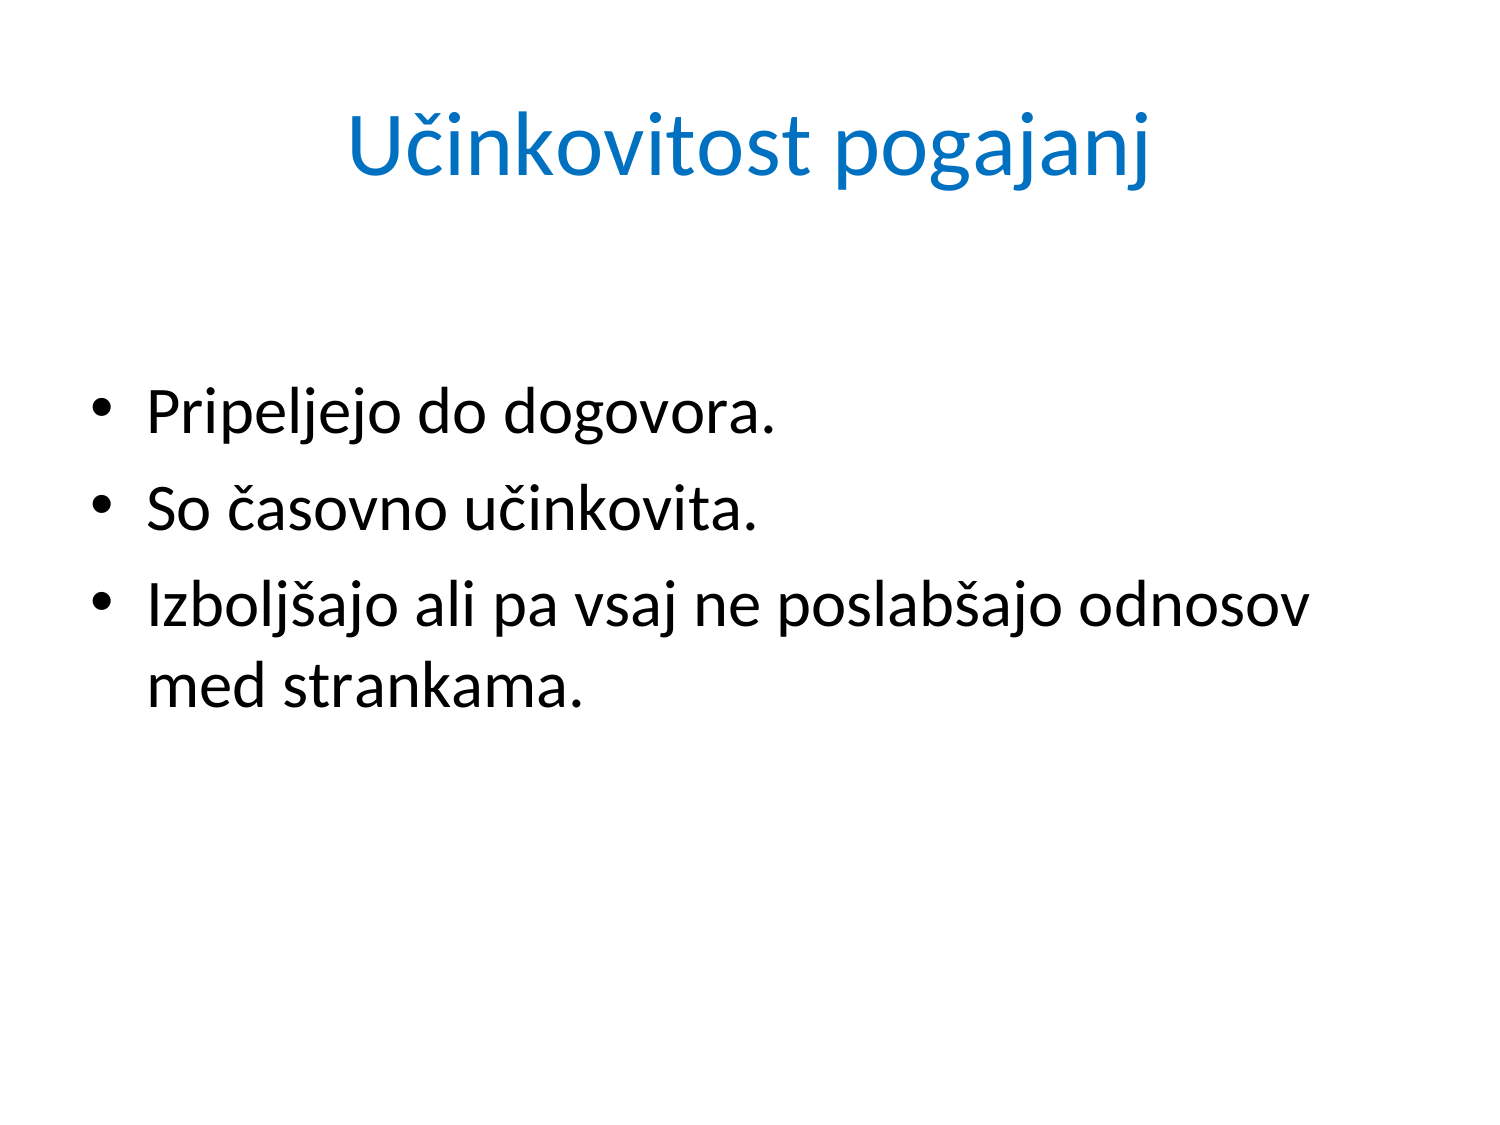

# Učinkovitost pogajanj
Pripeljejo do dogovora.
So časovno učinkovita.
Izboljšajo ali pa vsaj ne poslabšajo odnosov med strankama.